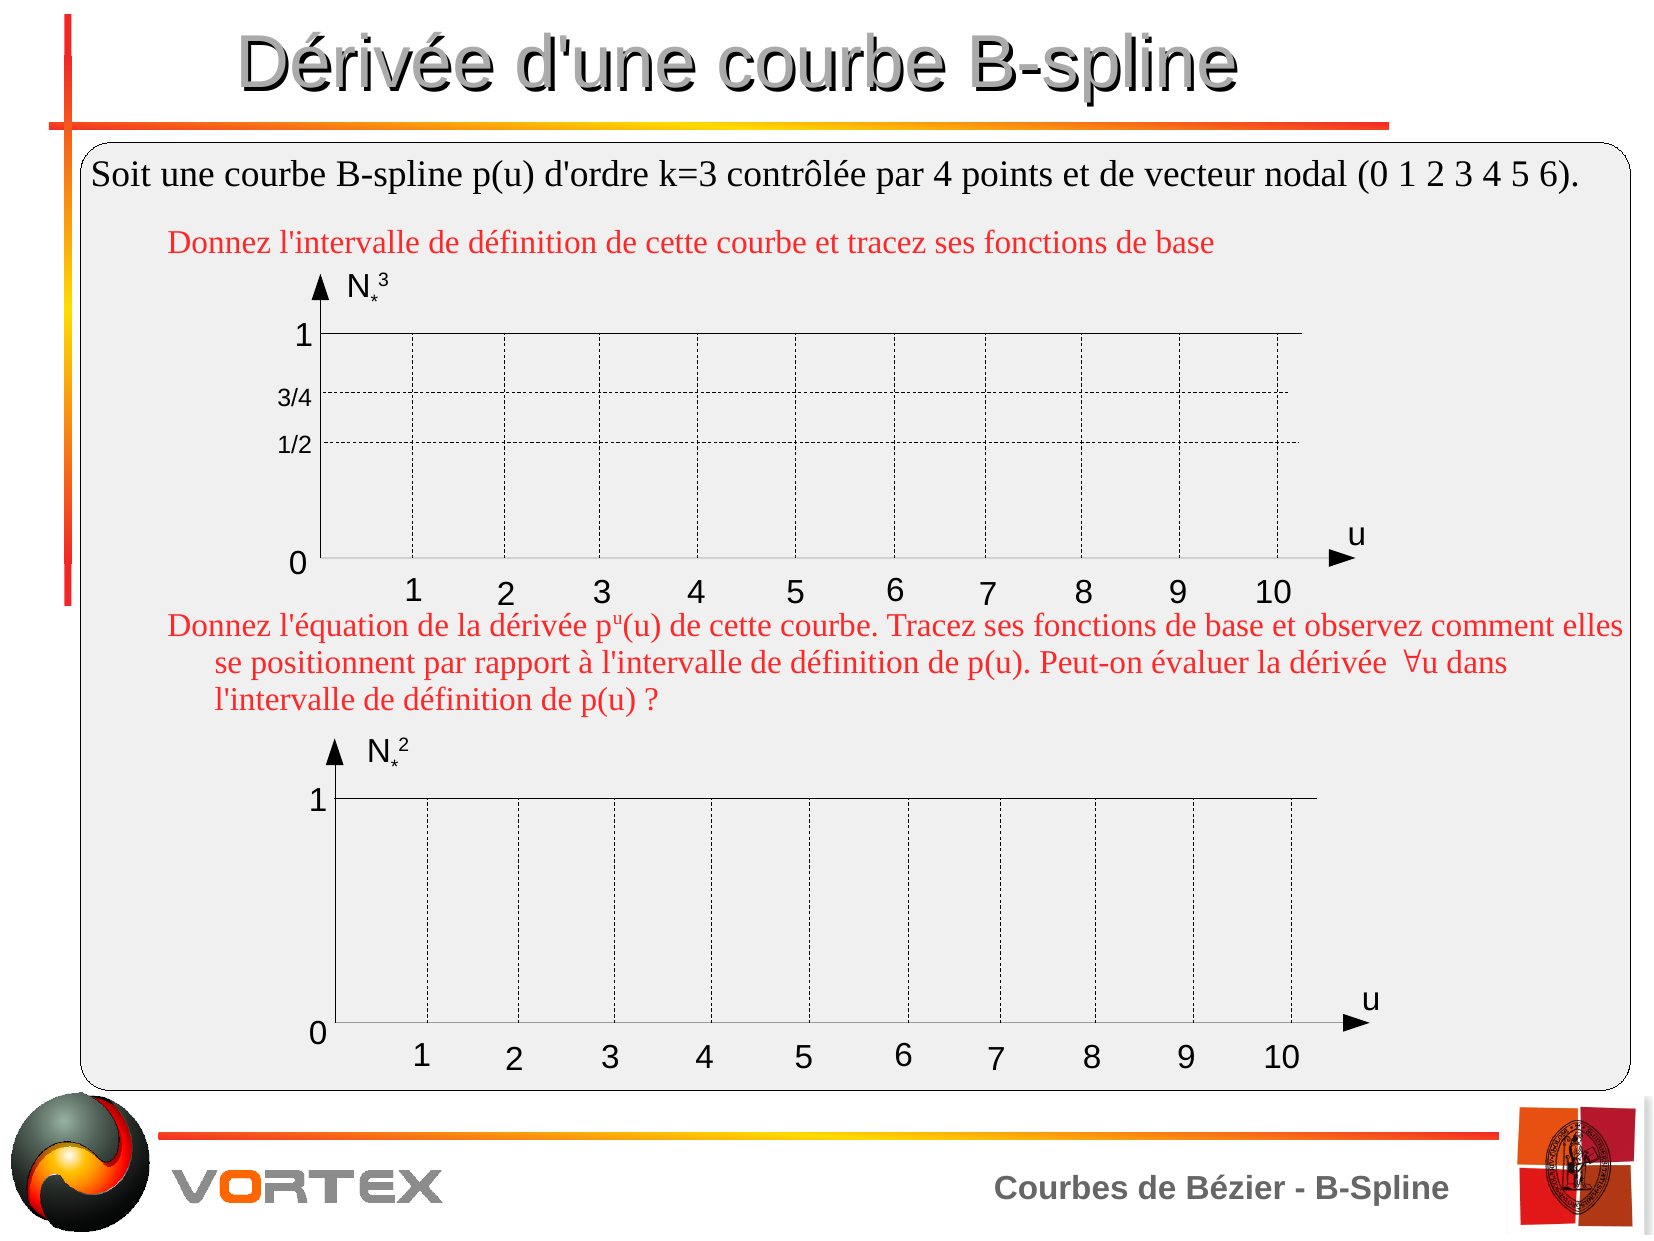

# Dérivée d'une courbe B-spline
Soit une courbe B-spline p(u) d'ordre k=3 contrôlée par 4 points et de vecteur nodal (0 1 2 3 4 5 6).
Donnez l'intervalle de définition de cette courbe et tracez ses fonctions de base
Donnez l'équation de la dérivée pu(u) de cette courbe. Tracez ses fonctions de base et observez comment elles se positionnent par rapport à l'intervalle de définition de p(u). Peut-on évaluer la dérivée u dans l'intervalle de définition de p(u) ?
N*3
1
u
0
1
6
3
4
5
8
9
10
2
7
3/4
1/2
N*2
1
u
0
1
6
3
4
5
8
9
10
2
7